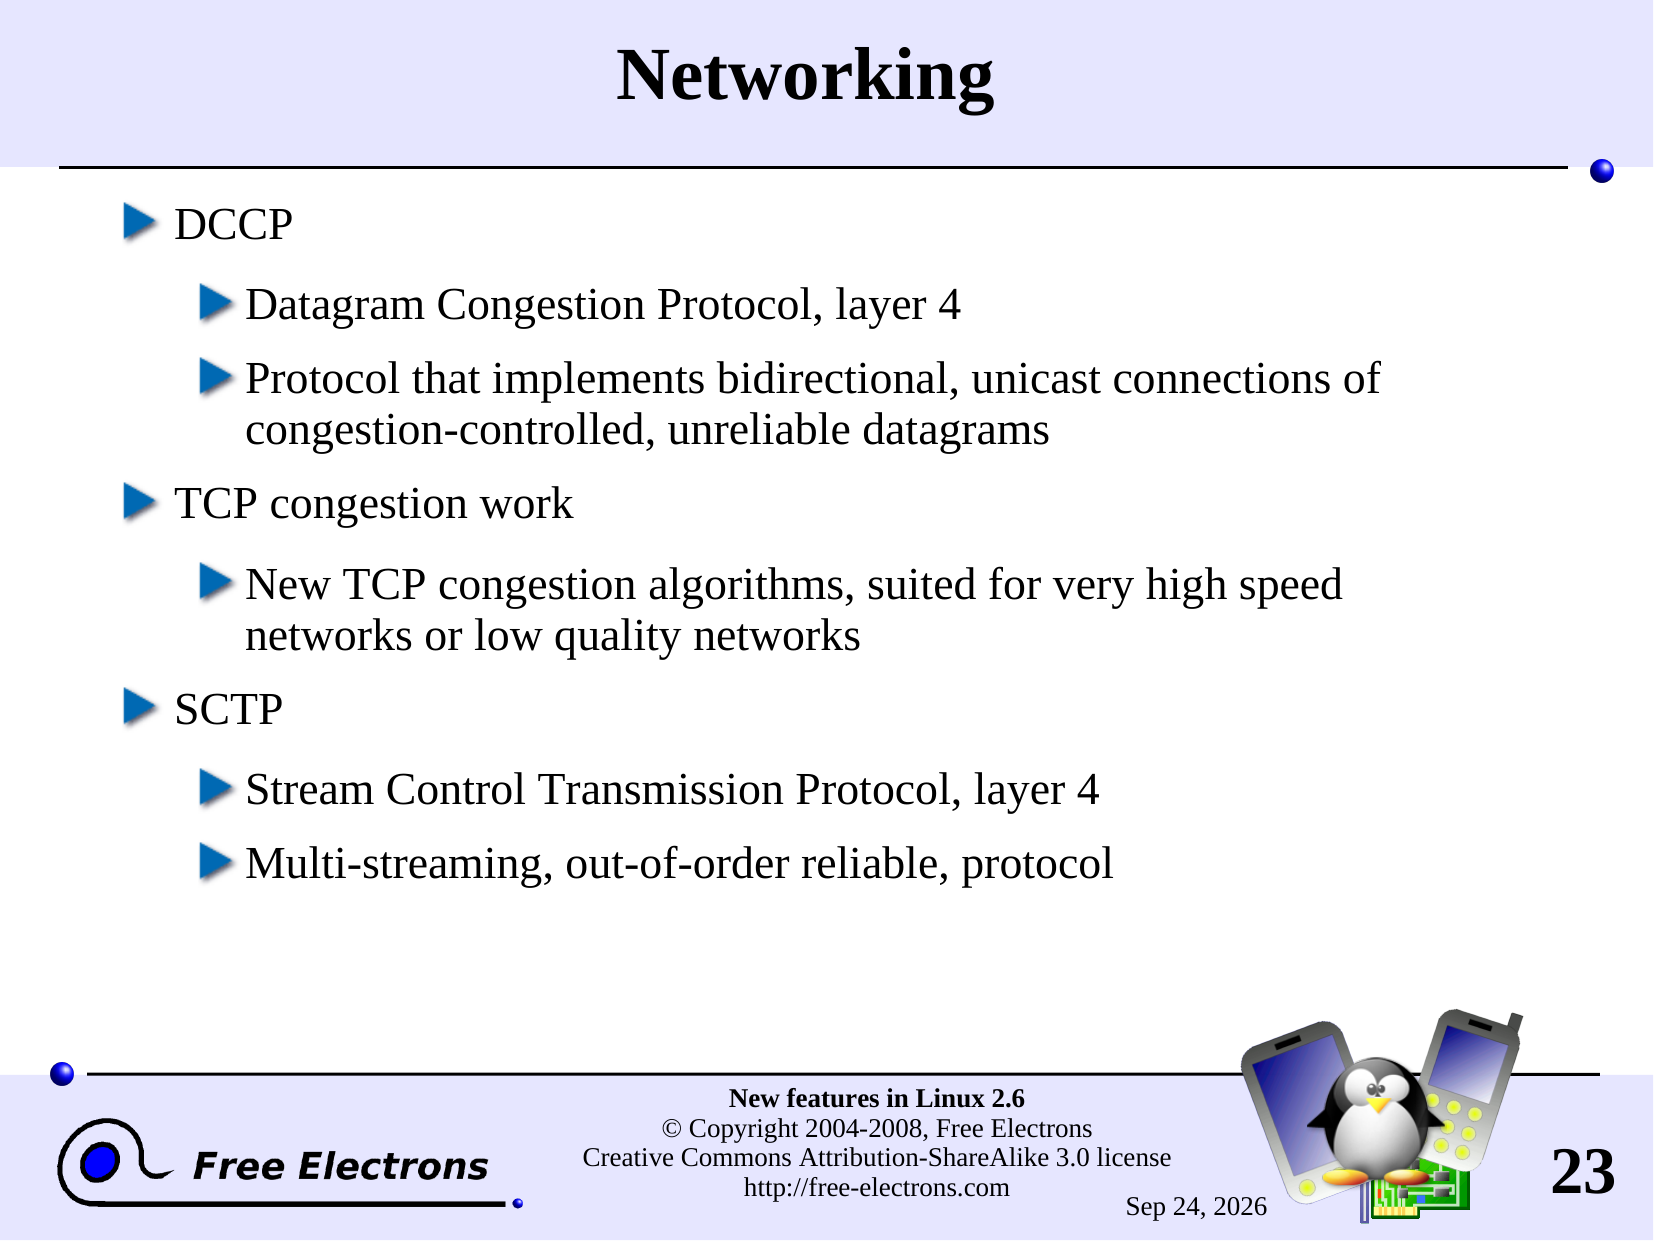

# Networking
DCCP
Datagram Congestion Protocol, layer 4
Protocol that implements bidirectional, unicast connections of congestion-controlled, unreliable datagrams
TCP congestion work
New TCP congestion algorithms, suited for very high speed networks or low quality networks
SCTP
Stream Control Transmission Protocol, layer 4
Multi-streaming, out-of-order reliable, protocol